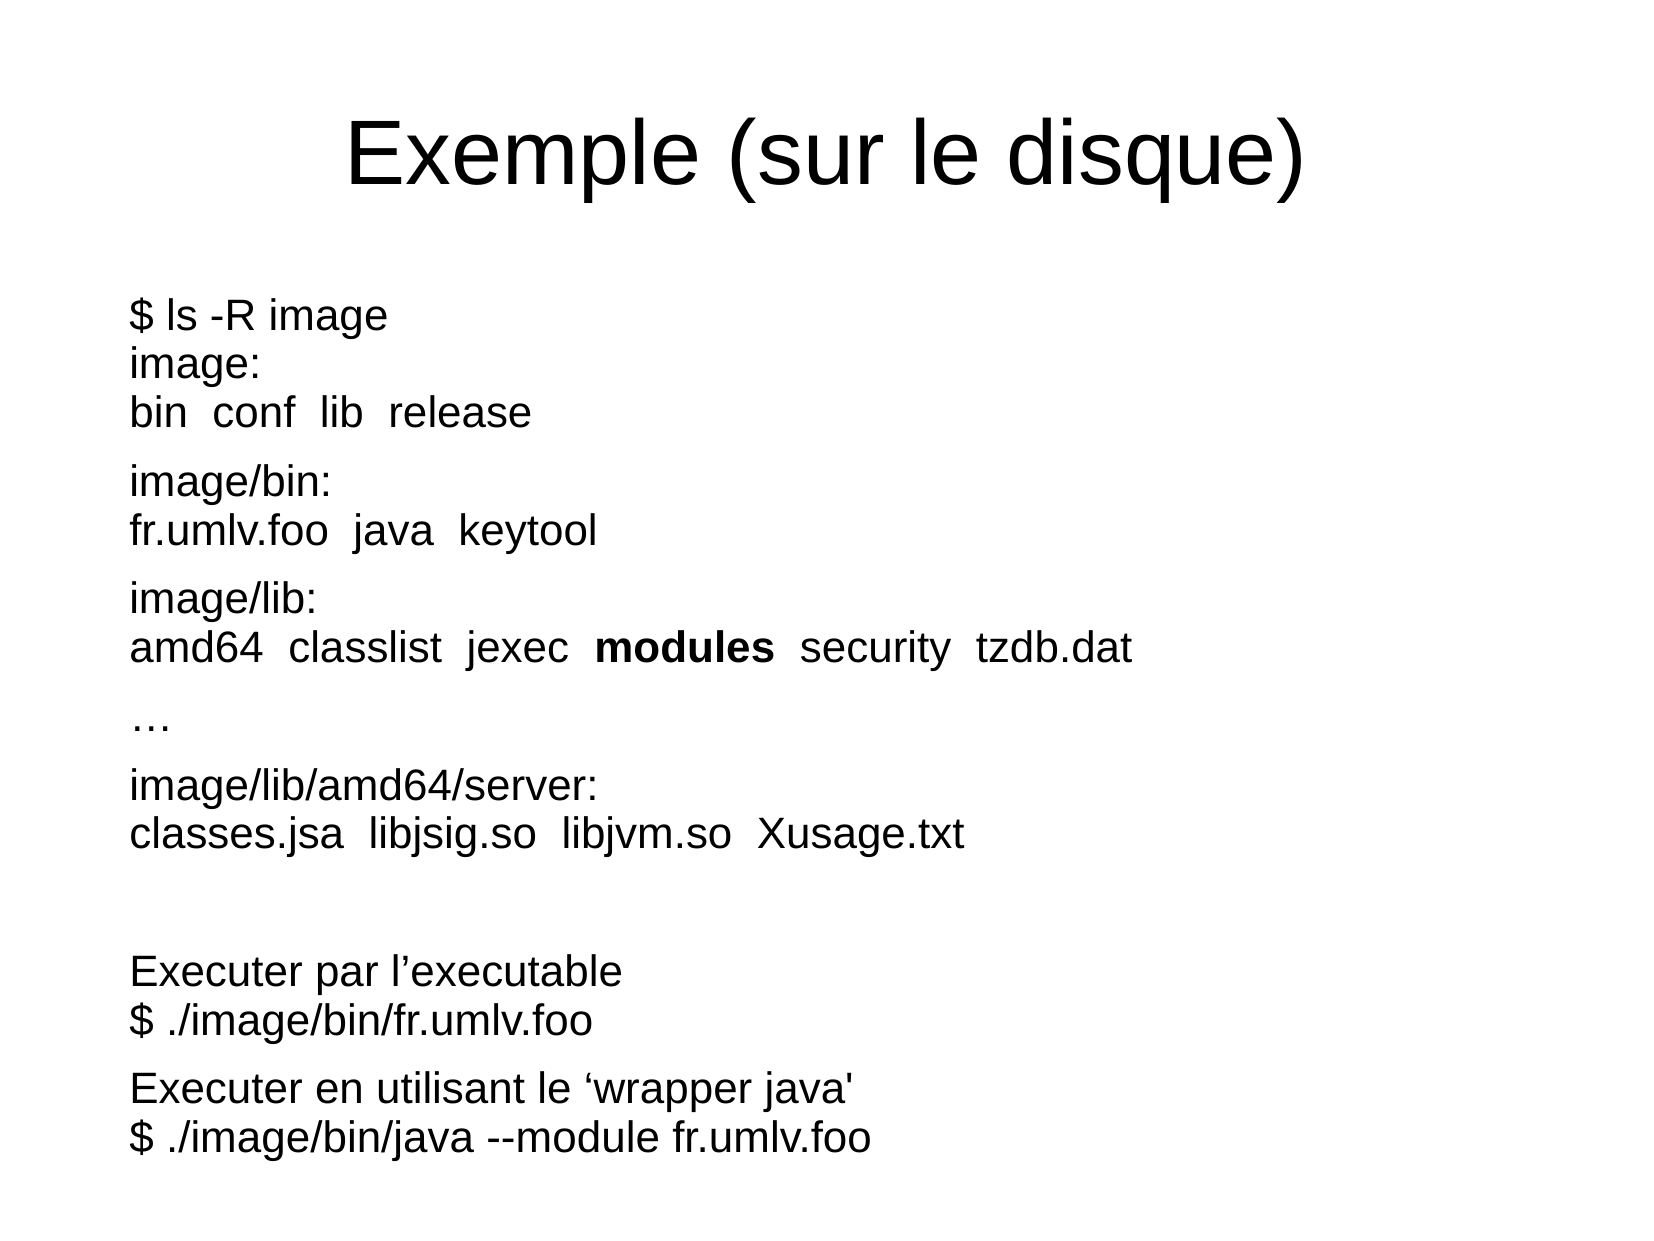

# Exemple (sur le disque)
$ ls -R image
image:
bin conf lib release
image/bin:
fr.umlv.foo java keytool
image/lib:
amd64 classlist jexec modules security tzdb.dat
…
image/lib/amd64/server:
classes.jsa libjsig.so libjvm.so Xusage.txt
Executer par l’executable
$ ./image/bin/fr.umlv.foo
Executer en utilisant le ‘wrapper java'
$ ./image/bin/java --module fr.umlv.foo